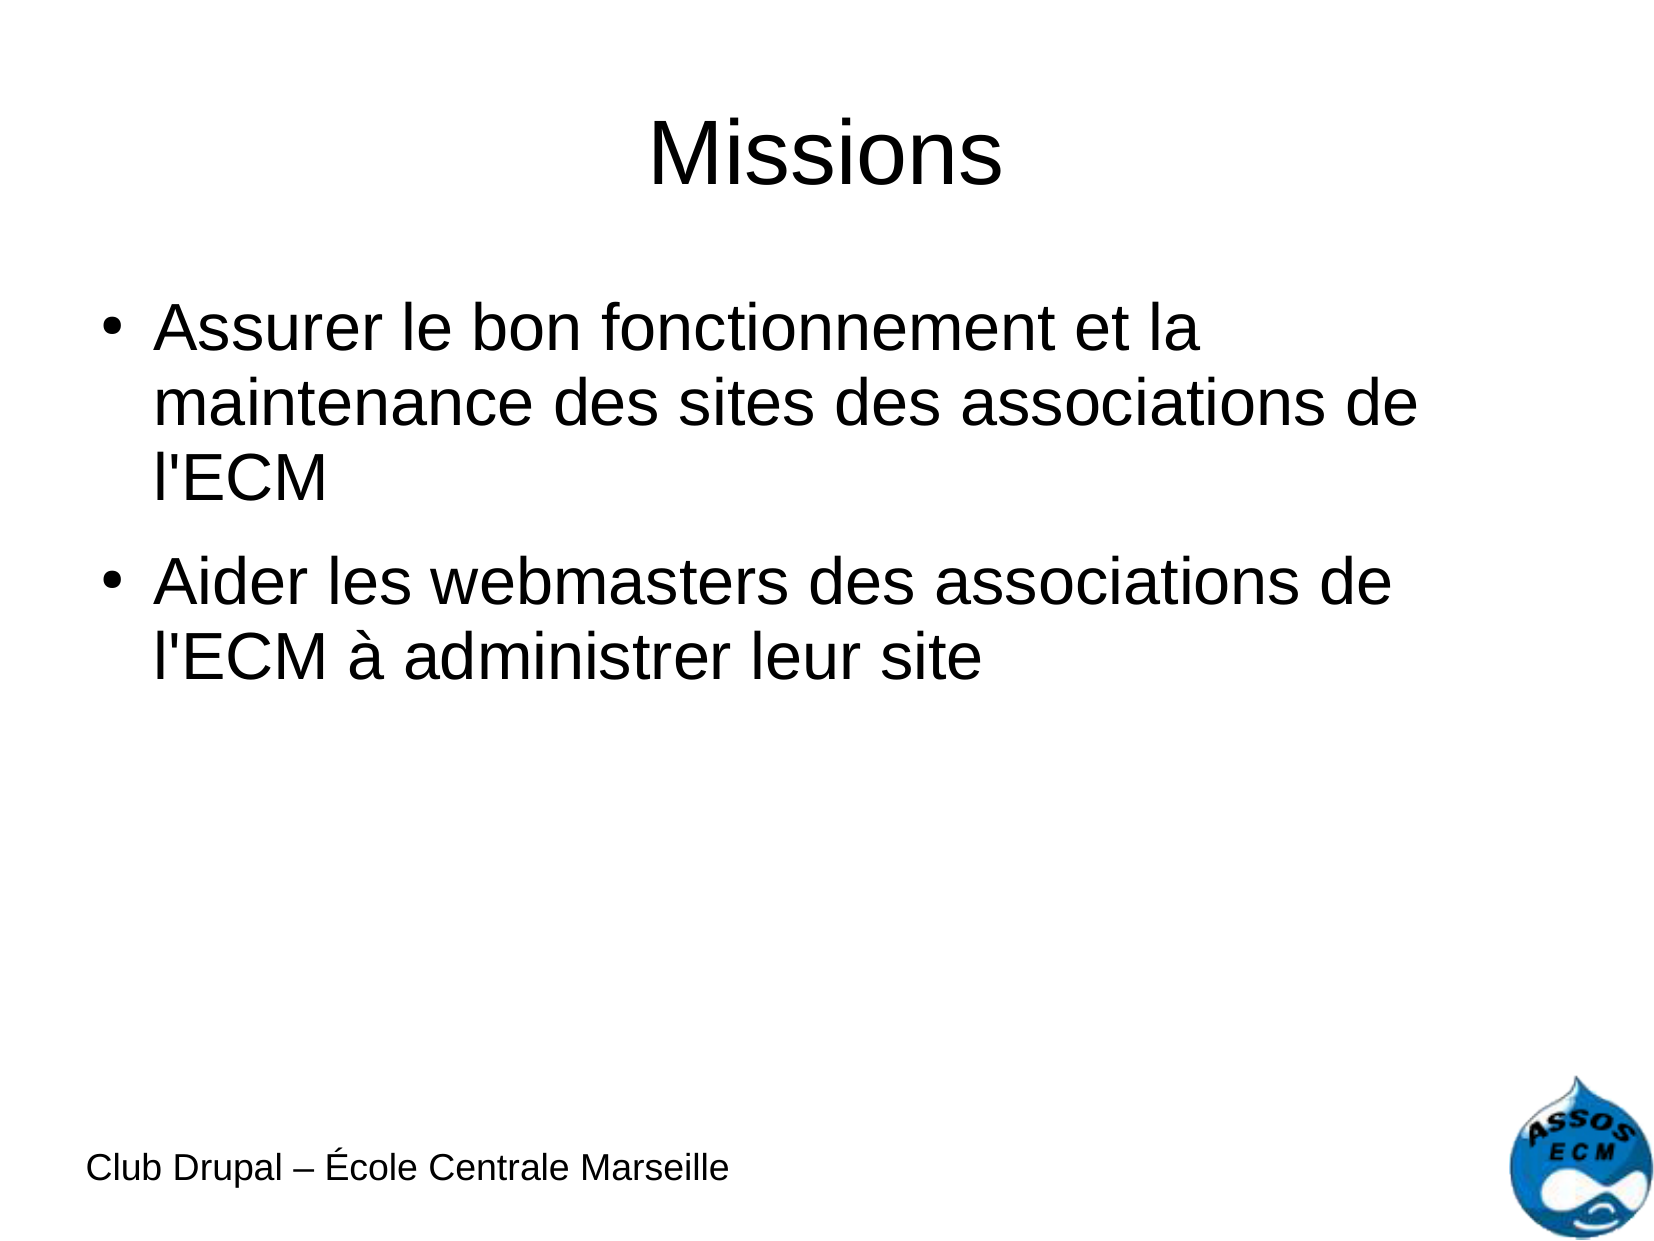

# Missions
Assurer le bon fonctionnement et la maintenance des sites des associations de l'ECM
Aider les webmasters des associations de l'ECM à administrer leur site